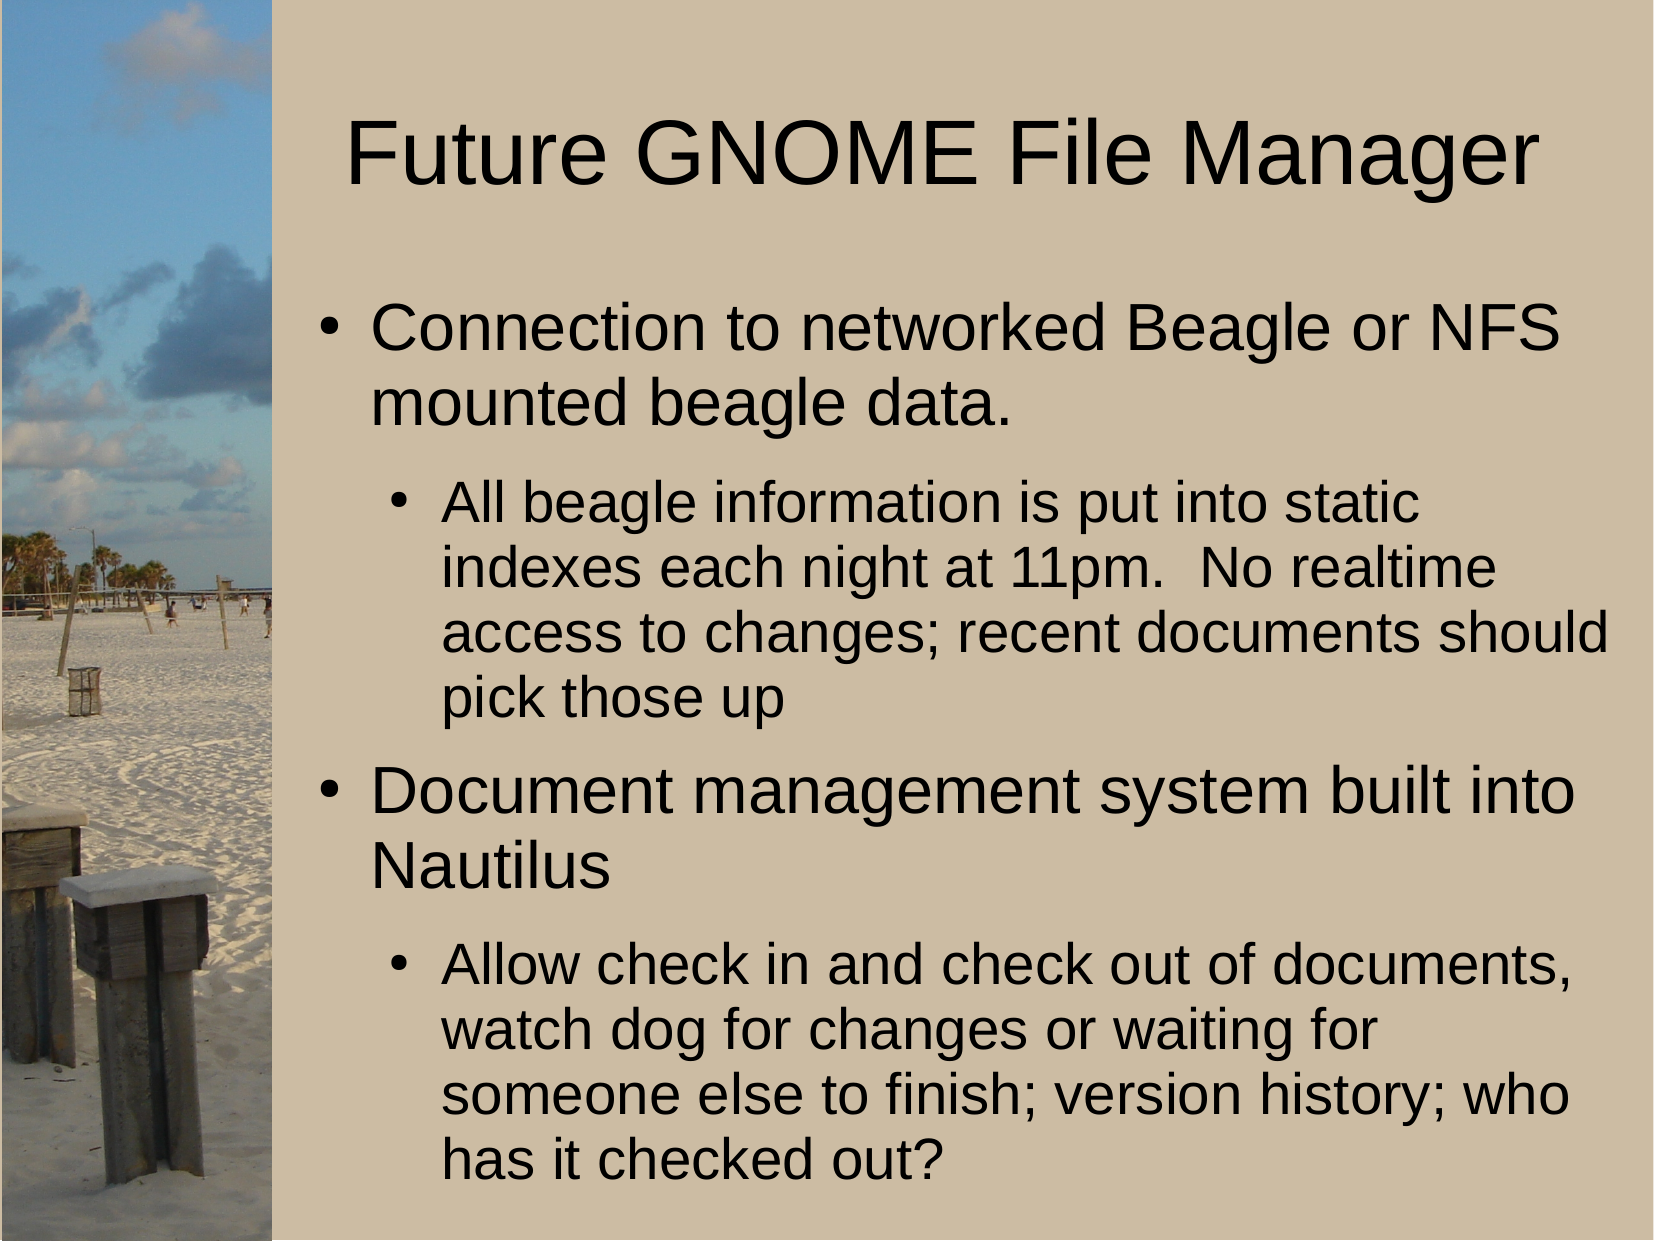

# Future GNOME File Manager
Connection to networked Beagle or NFS mounted beagle data.
All beagle information is put into static indexes each night at 11pm. No realtime access to changes; recent documents should pick those up
Document management system built into Nautilus
Allow check in and check out of documents, watch dog for changes or waiting for someone else to finish; version history; who has it checked out?